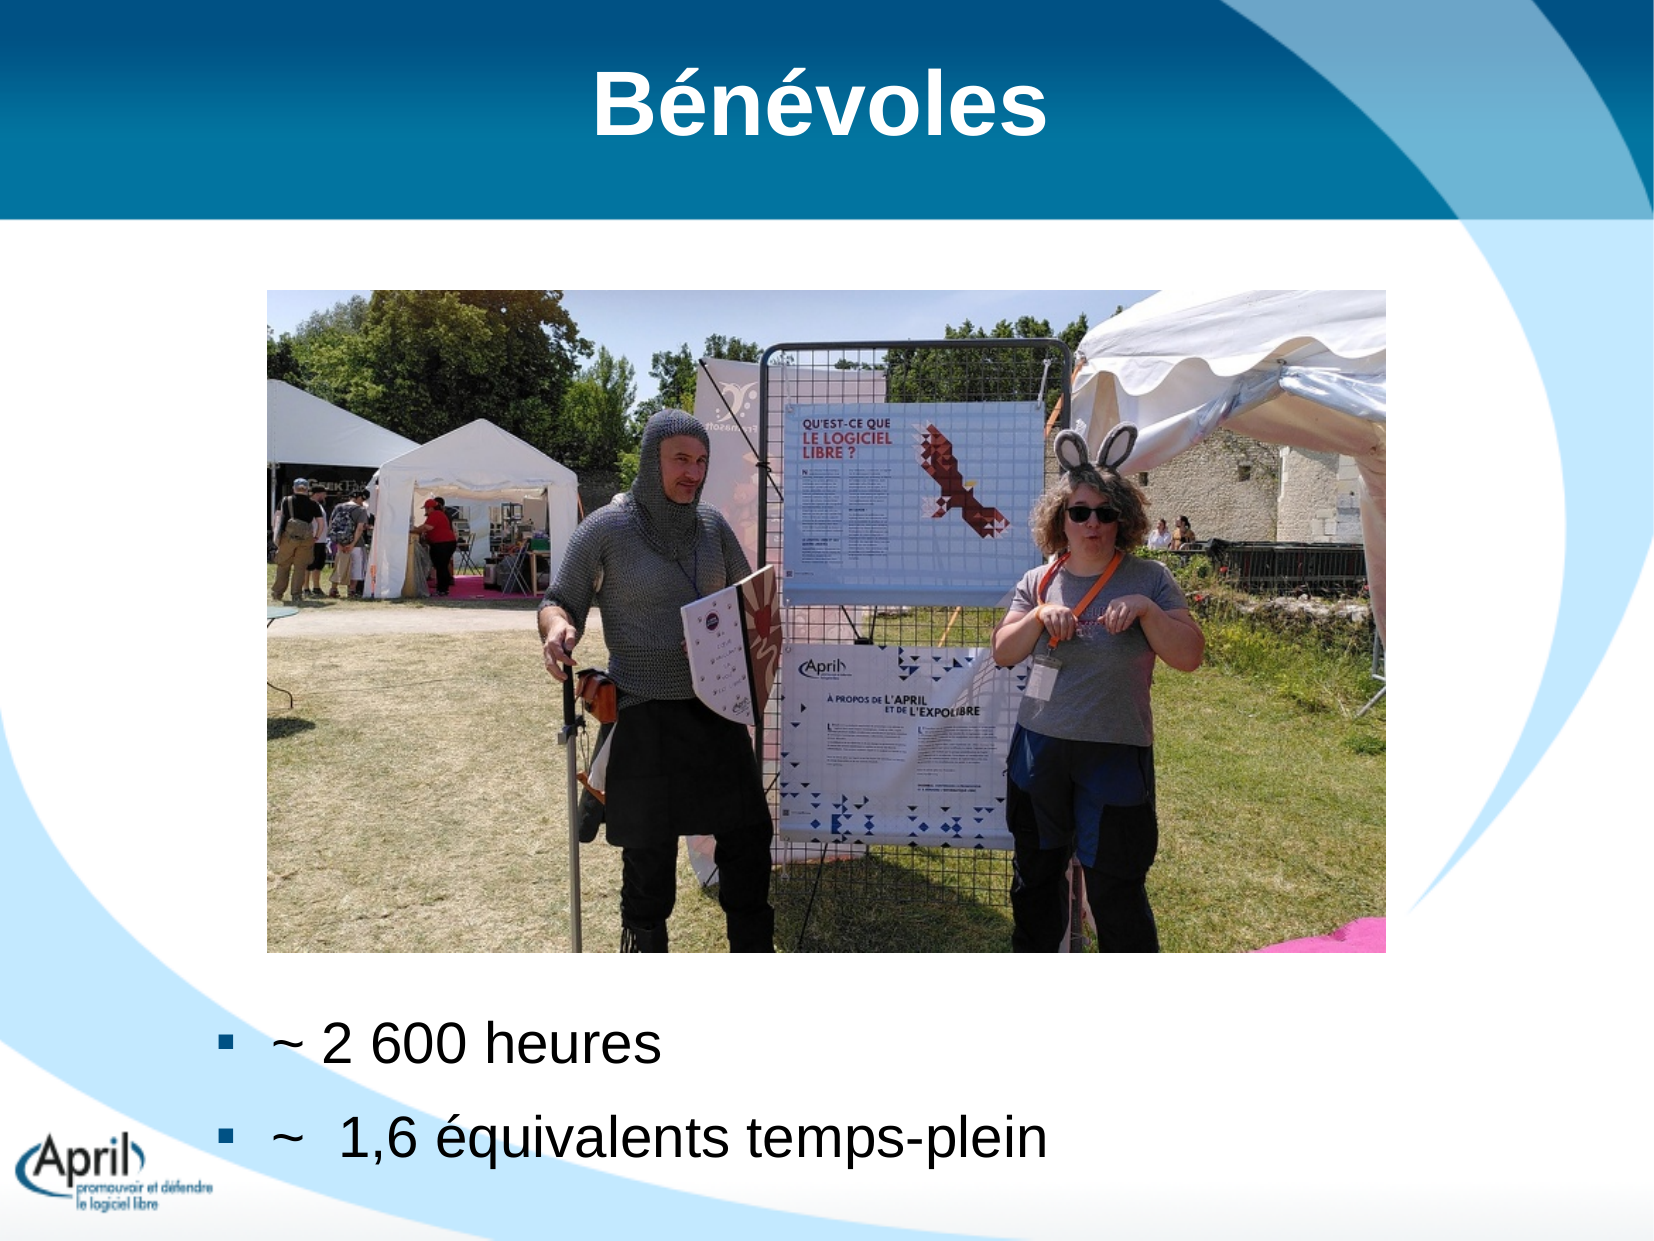

# Bénévoles
~ 2 600 heures
~ 1,6 équivalents temps-plein